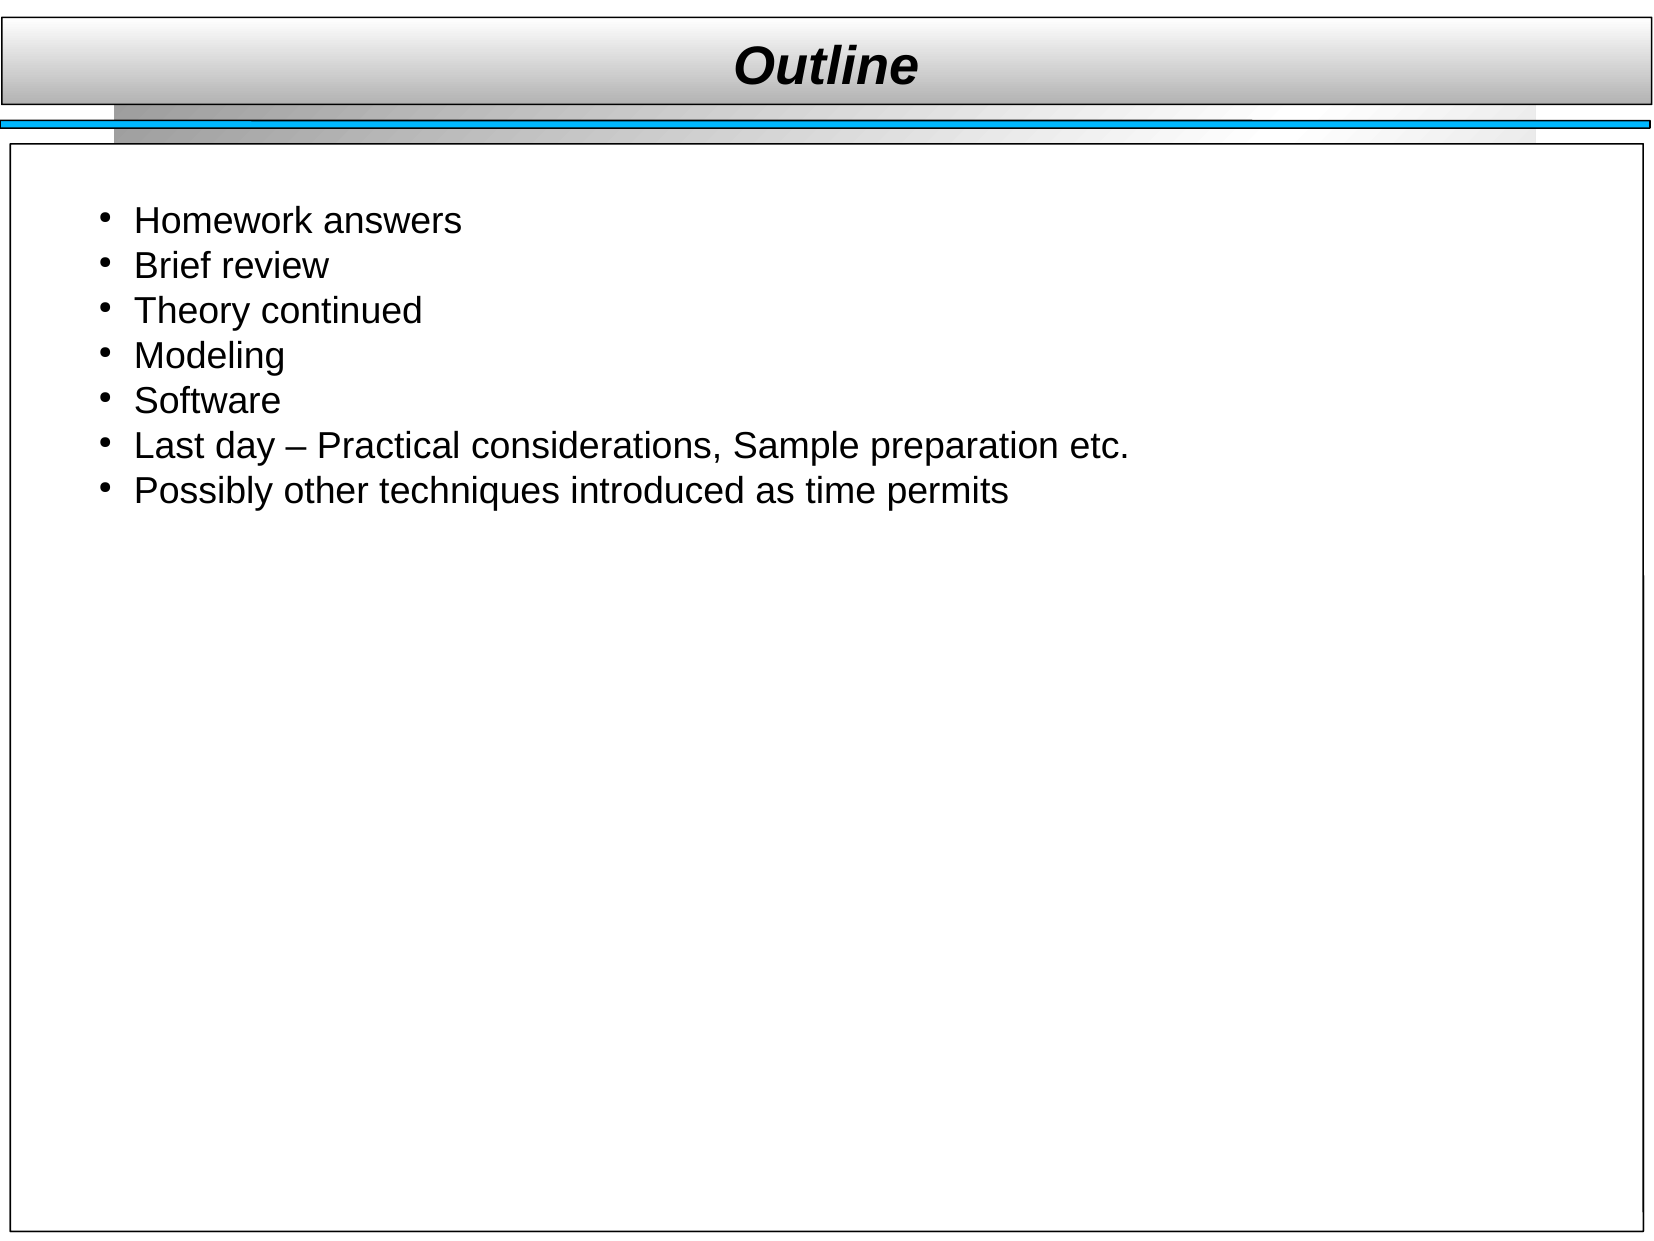

Outline
Homework answers
Brief review
Theory continued
Modeling
Software
Last day – Practical considerations, Sample preparation etc.
Possibly other techniques introduced as time permits